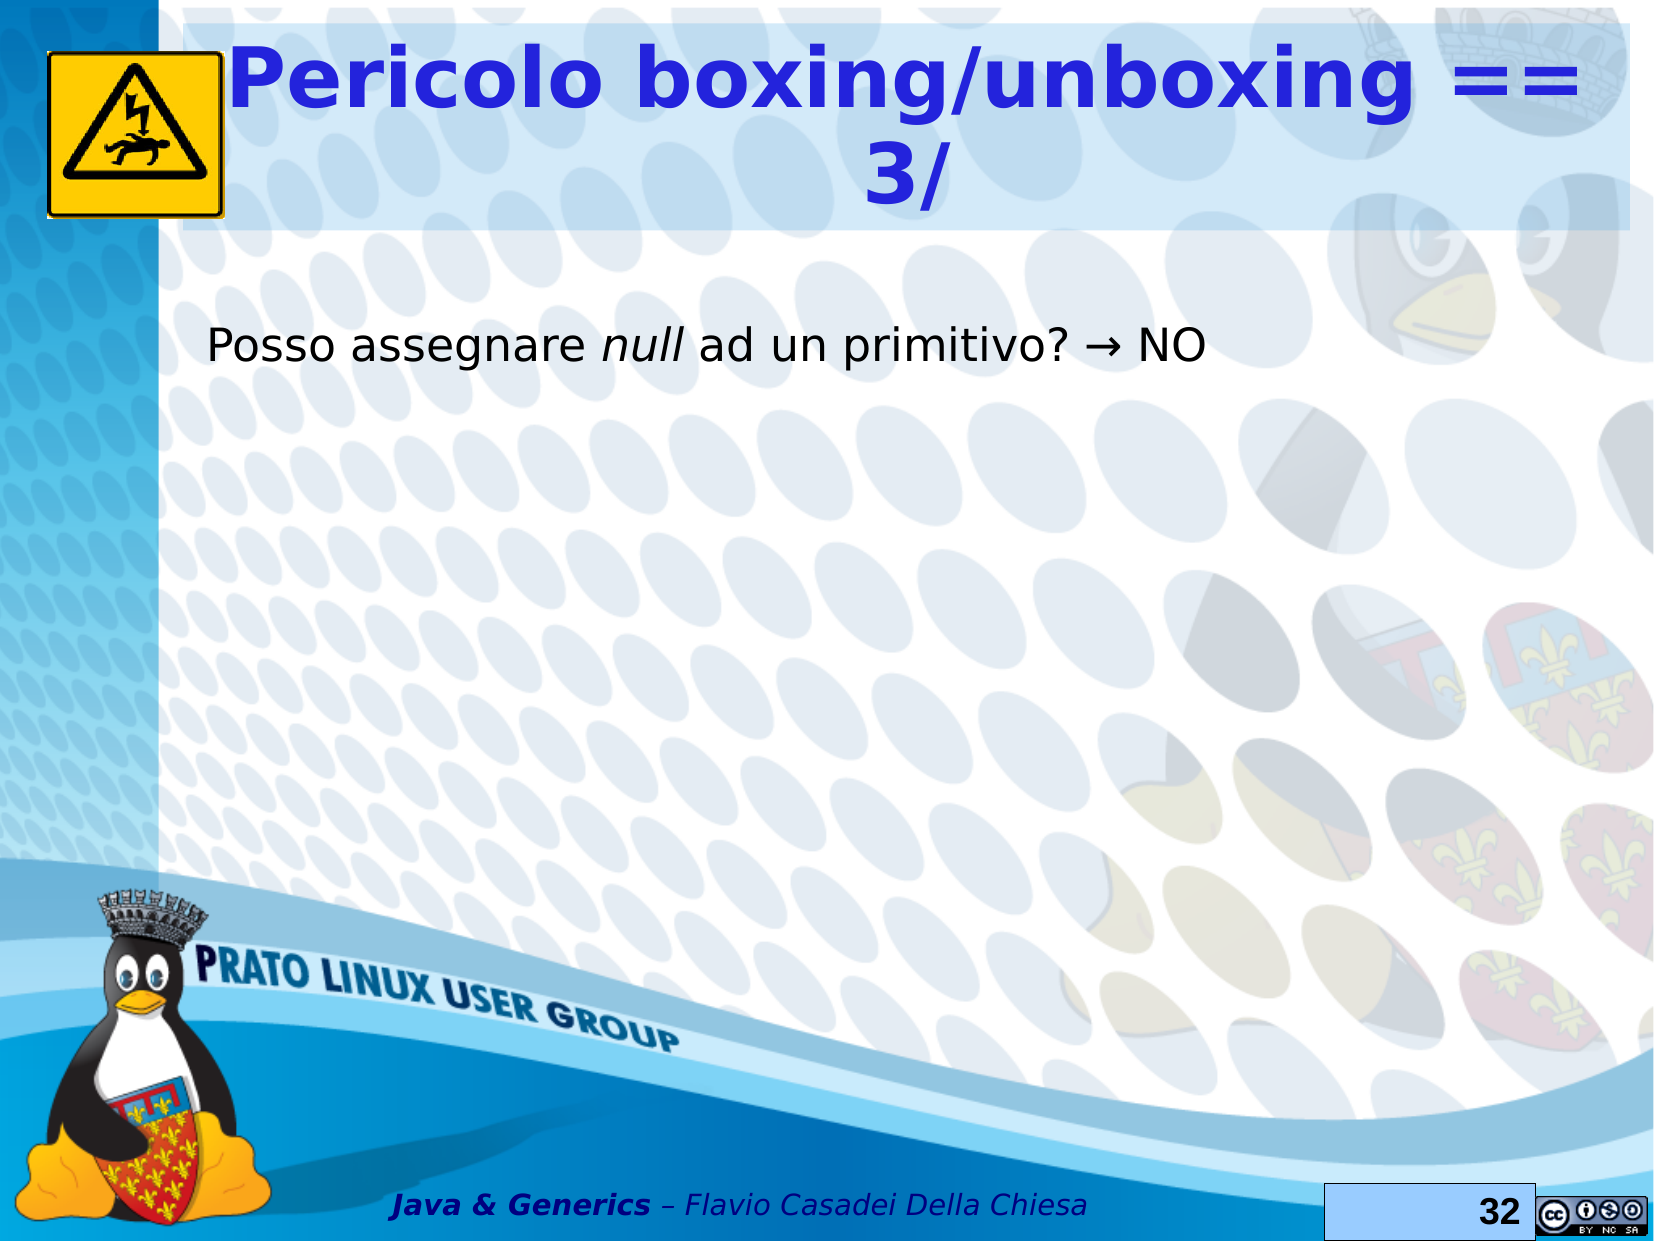

# Pericolo boxing/unboxing == 3/
Posso assegnare null ad un primitivo? → NO